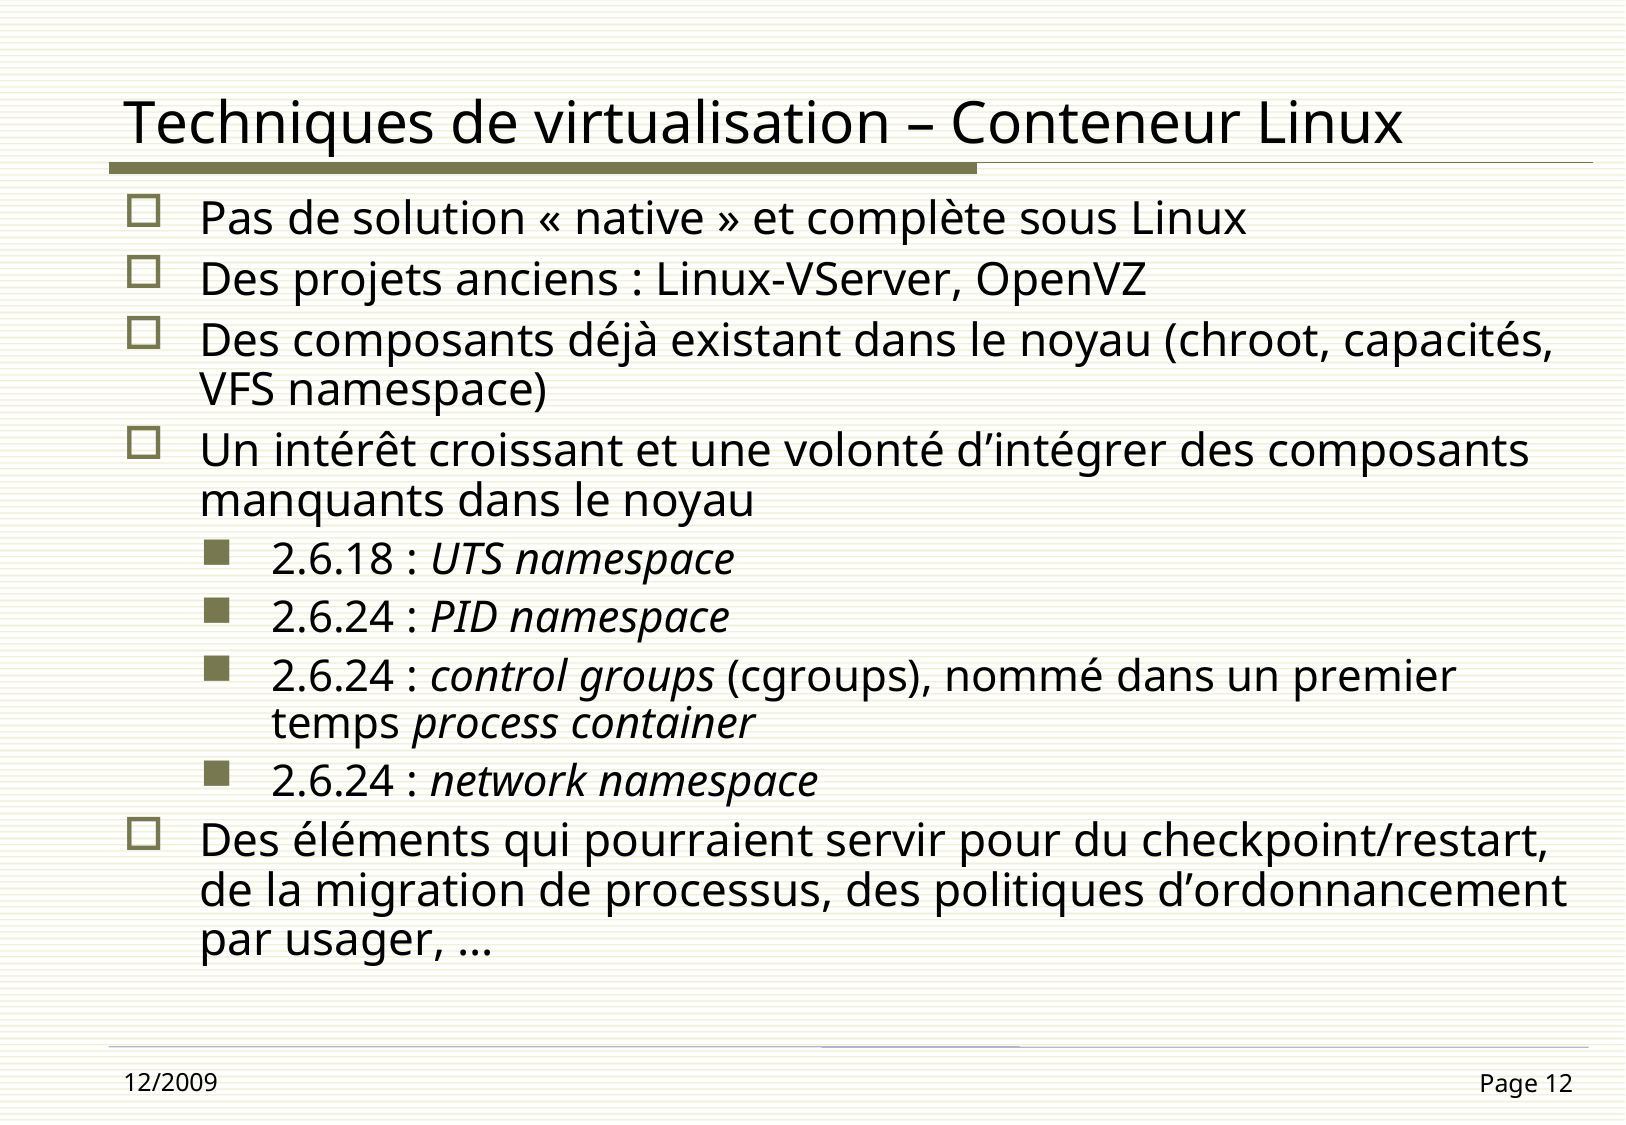

# Techniques de virtualisation – Conteneur Linux
Pas de solution « native » et complète sous Linux
Des projets anciens : Linux-VServer, OpenVZ
Des composants déjà existant dans le noyau (chroot, capacités, VFS namespace)‏
Un intérêt croissant et une volonté d’intégrer des composants manquants dans le noyau
2.6.18 : UTS namespace
2.6.24 : PID namespace
2.6.24 : control groups (cgroups), nommé dans un premier temps process container
2.6.24 : network namespace
Des éléments qui pourraient servir pour du checkpoint/restart, de la migration de processus, des politiques d’ordonnancement par usager, …
12